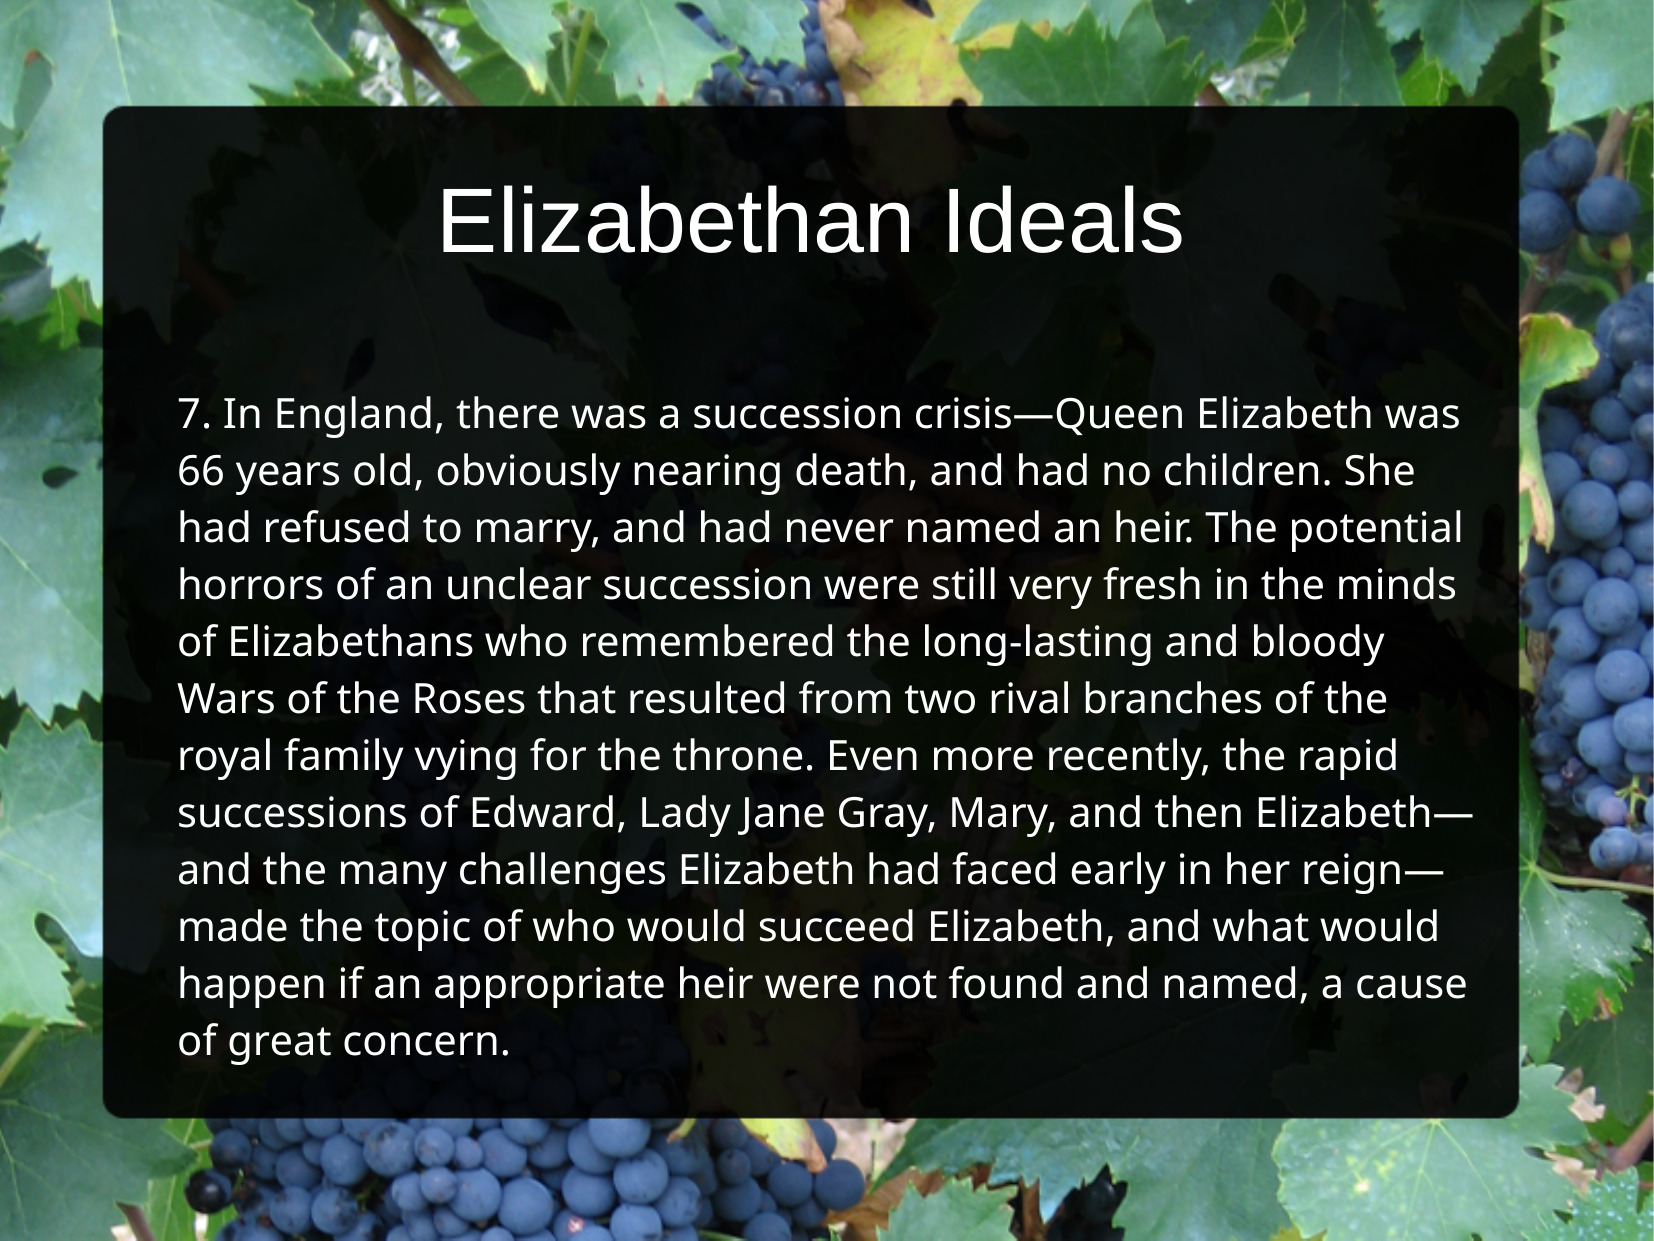

# Elizabethan Ideals
7. In England, there was a succession crisis—Queen Elizabeth was 66 years old, obviously nearing death, and had no children. She had refused to marry, and had never named an heir. The potential horrors of an unclear succession were still very fresh in the minds of Elizabethans who remembered the long-lasting and bloody Wars of the Roses that resulted from two rival branches of the royal family vying for the throne. Even more recently, the rapid successions of Edward, Lady Jane Gray, Mary, and then Elizabeth—and the many challenges Elizabeth had faced early in her reign—made the topic of who would succeed Elizabeth, and what would happen if an appropriate heir were not found and named, a cause of great concern.